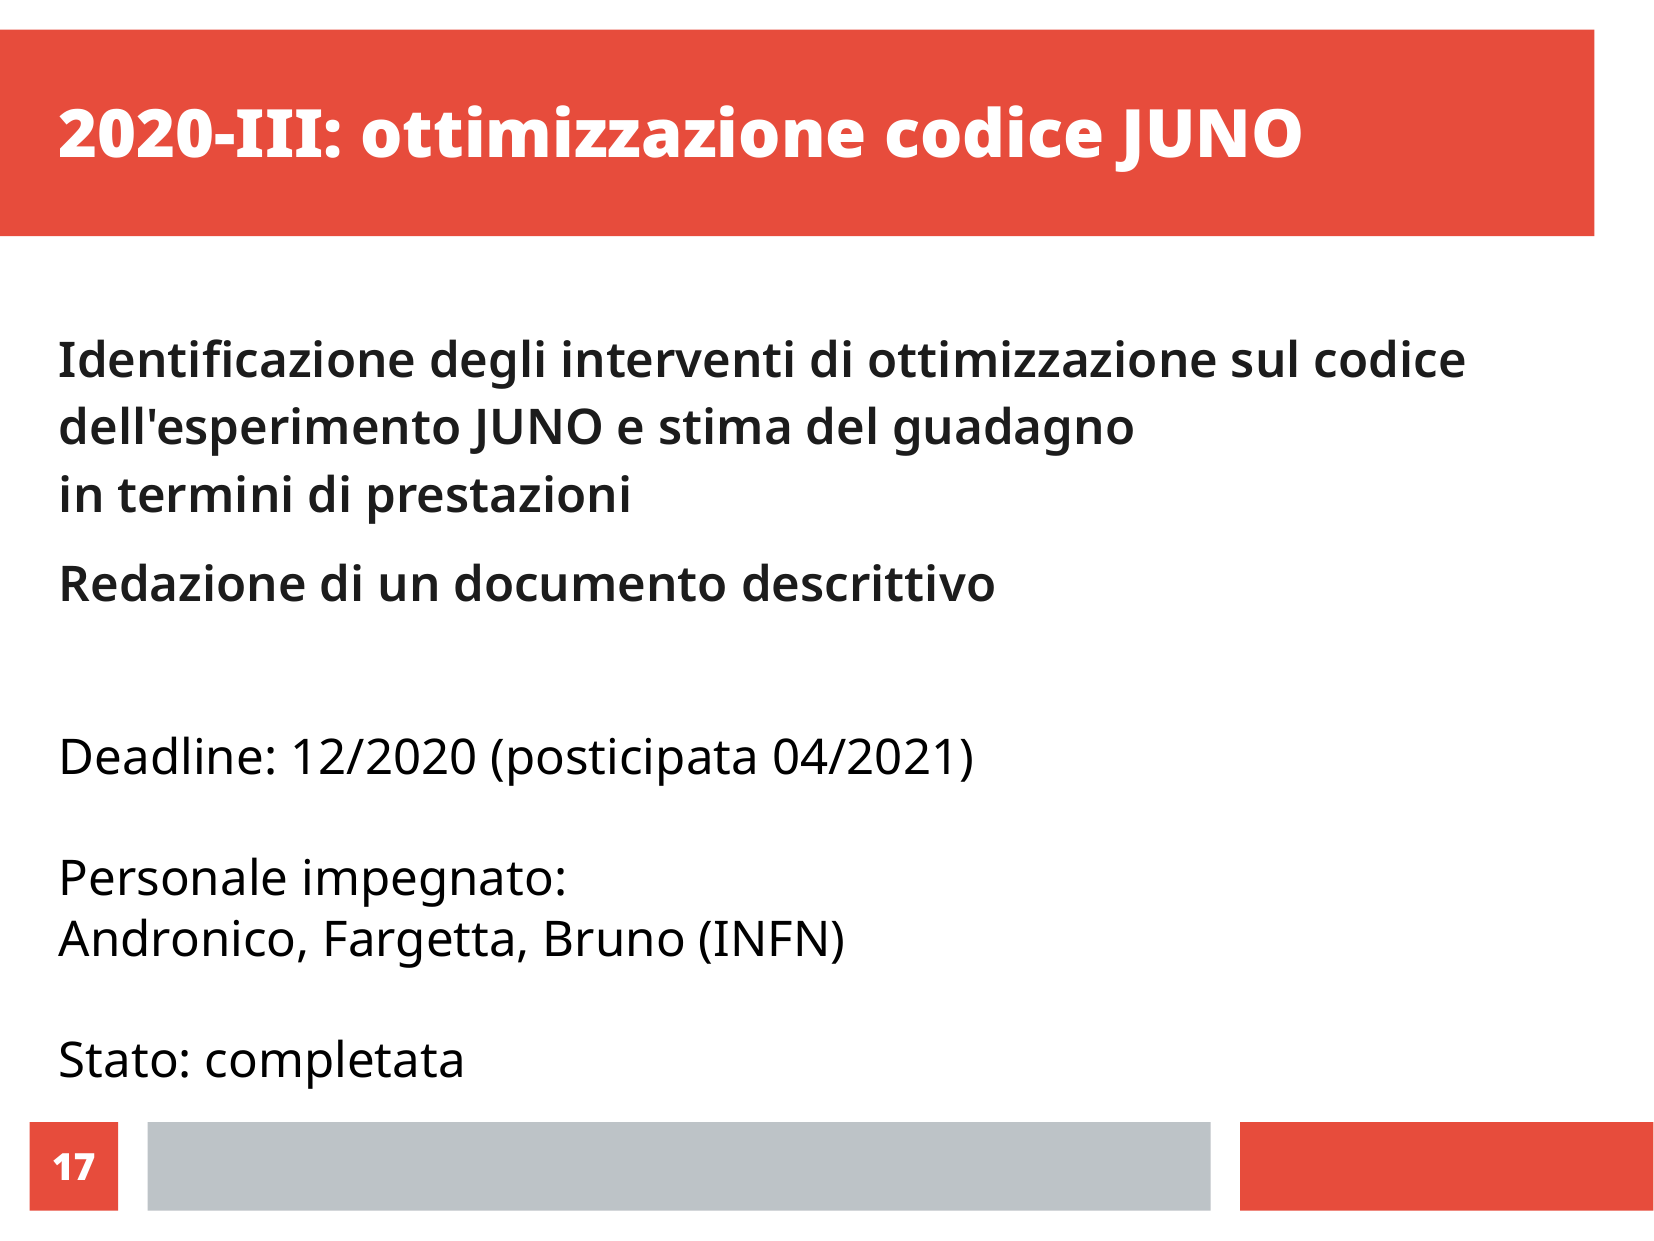

# 2020-III: ottimizzazione codice JUNO
Identificazione degli interventi di ottimizzazione sul codice dell'esperimento JUNO e stima del guadagno
in termini di prestazioni
Redazione di un documento descrittivo
Deadline: 12/2020 (posticipata 04/2021)
Personale impegnato:
Andronico, Fargetta, Bruno (INFN)
Stato: completata
17